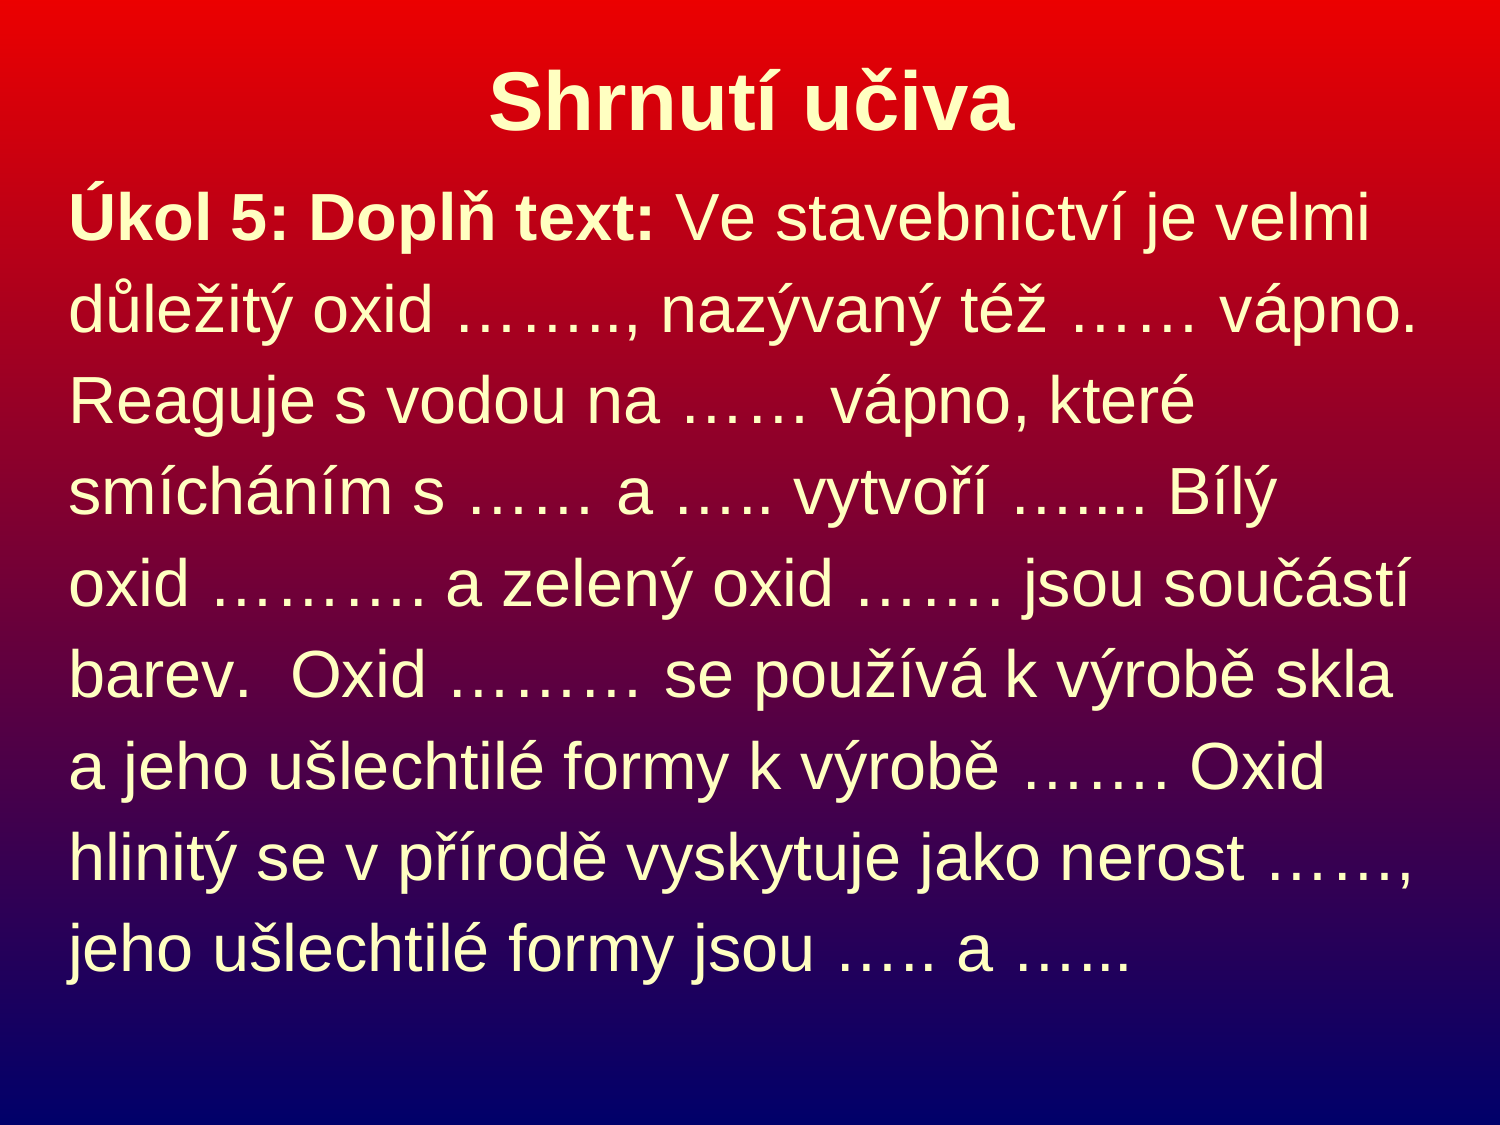

# Shrnutí učiva
Úkol 5: Doplň text: Ve stavebnictví je velmi
důležitý oxid …….., nazývaný též …… vápno.
Reaguje s vodou na …… vápno, které
smícháním s …… a ….. vytvoří ….... Bílý
oxid ………. a zelený oxid ……. jsou součástí
barev. Oxid ……… se používá k výrobě skla
a jeho ušlechtilé formy k výrobě ……. Oxid
hlinitý se v přírodě vyskytuje jako nerost ……,
jeho ušlechtilé formy jsou ….. a …...